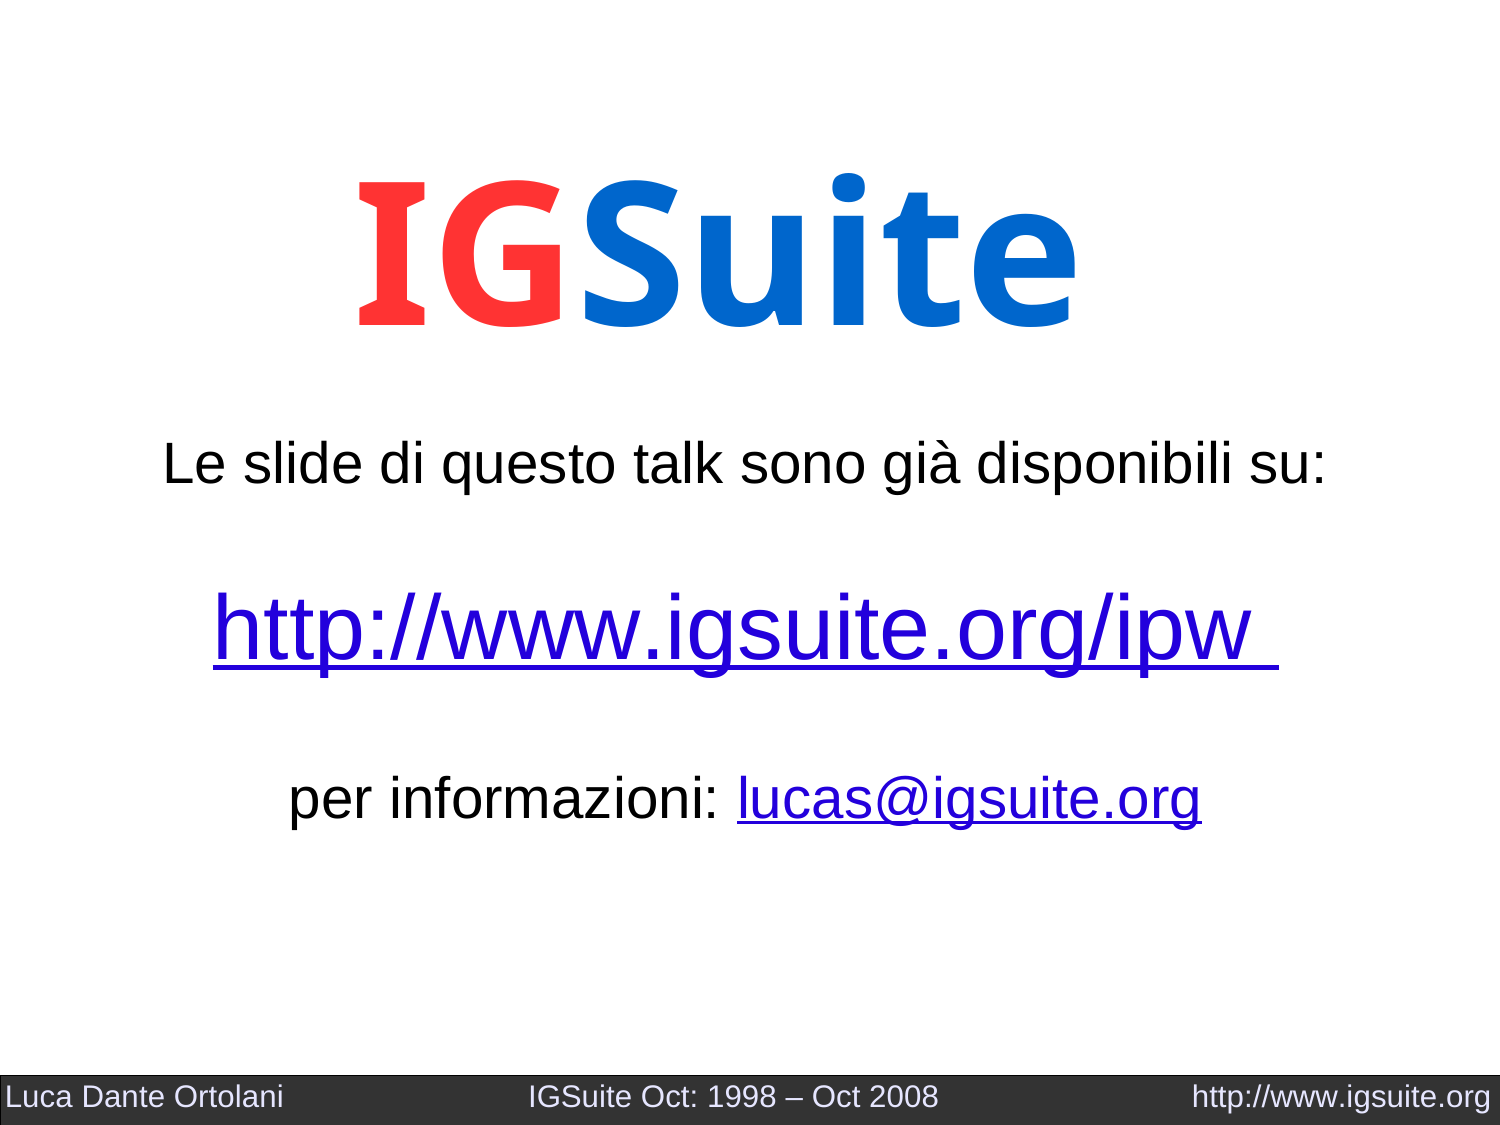

IGSuite
Le slide di questo talk sono già disponibili su:
http://www.igsuite.org/ipw
per informazioni: lucas@igsuite.org
Luca Dante Ortolani IGSuite Oct: 1998 – Oct 2008 http://www.igsuite.org